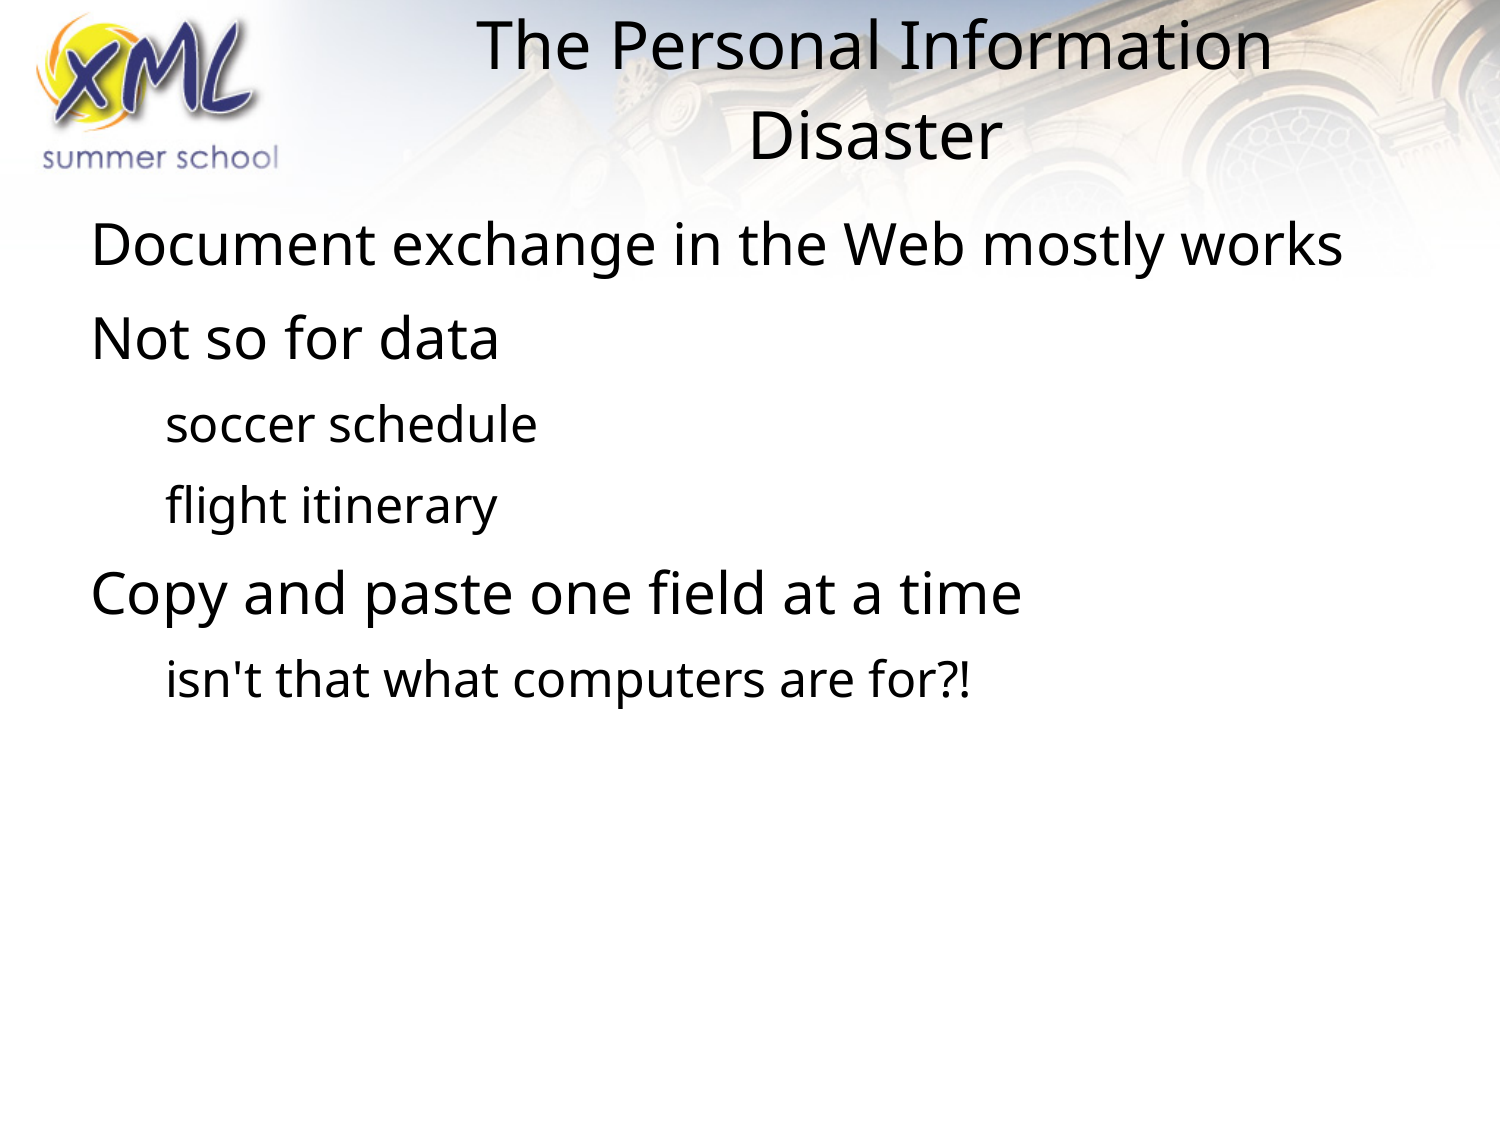

# The Personal Information Disaster
Document exchange in the Web mostly works
Not so for data
soccer schedule
flight itinerary
Copy and paste one field at a time
isn't that what computers are for?!